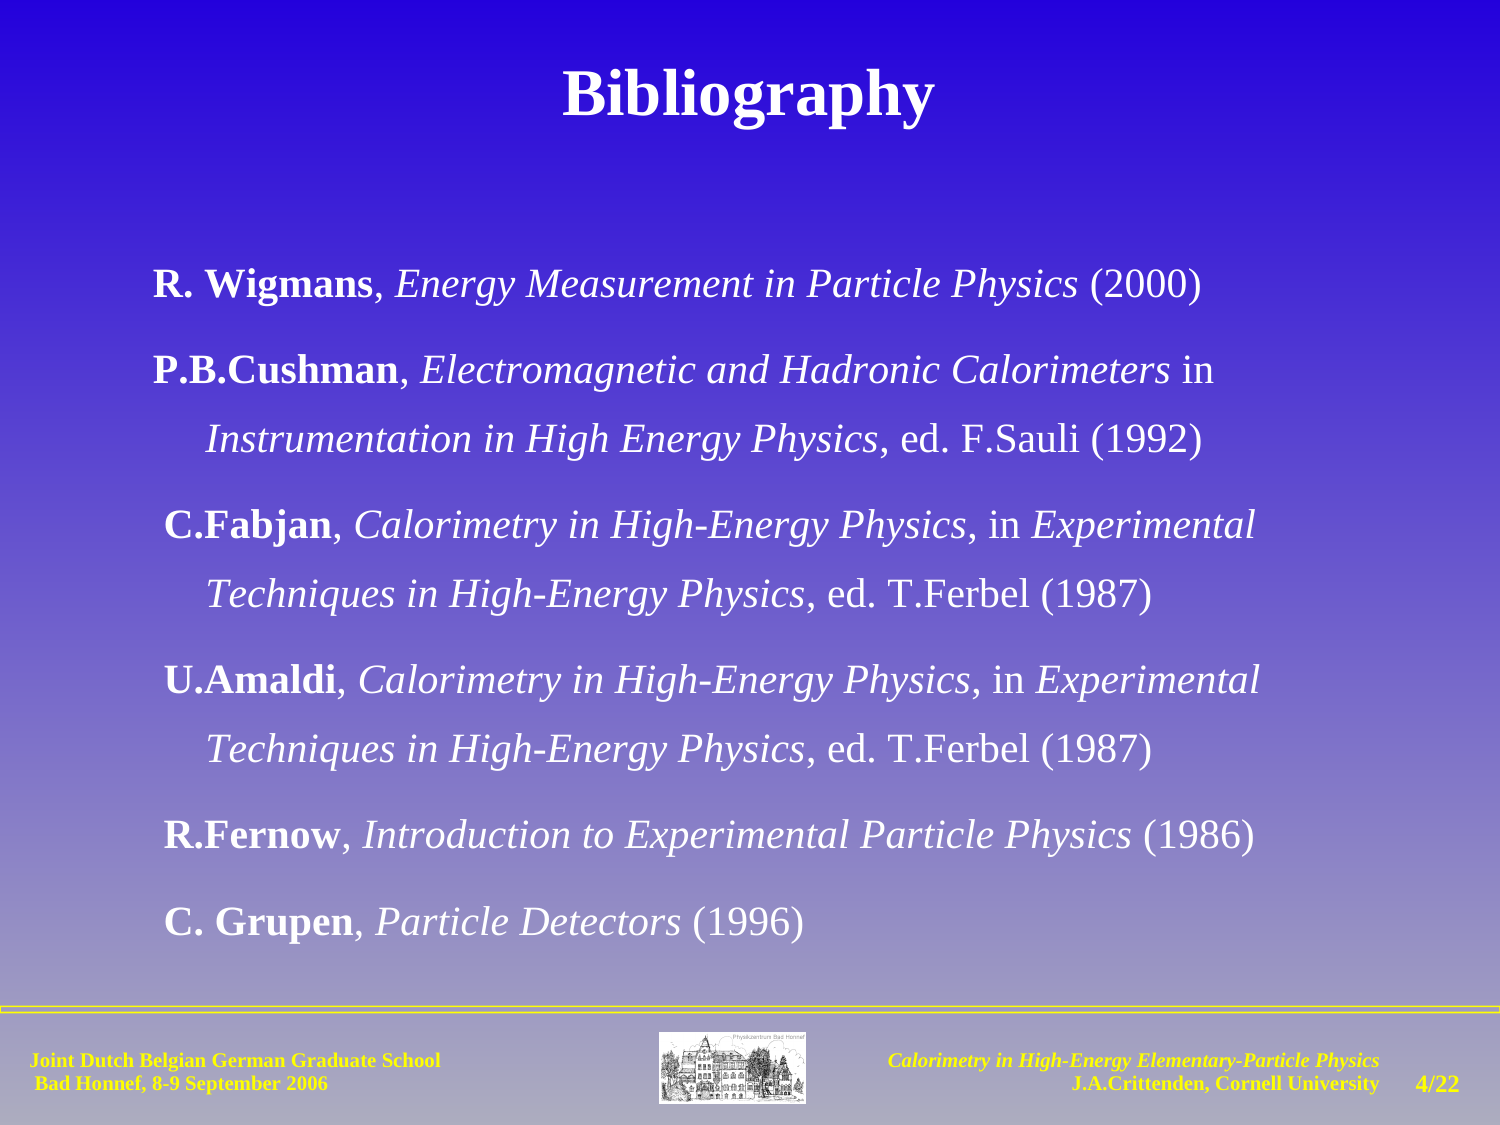

# Bibliography
R. Wigmans, Energy Measurement in Particle Physics (2000)
P.B.Cushman, Electromagnetic and Hadronic Calorimeters in Instrumentation in High Energy Physics, ed. F.Sauli (1992)
 C.Fabjan, Calorimetry in High-Energy Physics, in Experimental Techniques in High-Energy Physics, ed. T.Ferbel (1987)
 U.Amaldi, Calorimetry in High-Energy Physics, in Experimental Techniques in High-Energy Physics, ed. T.Ferbel (1987)
 R.Fernow, Introduction to Experimental Particle Physics (1986)
 C. Grupen, Particle Detectors (1996)